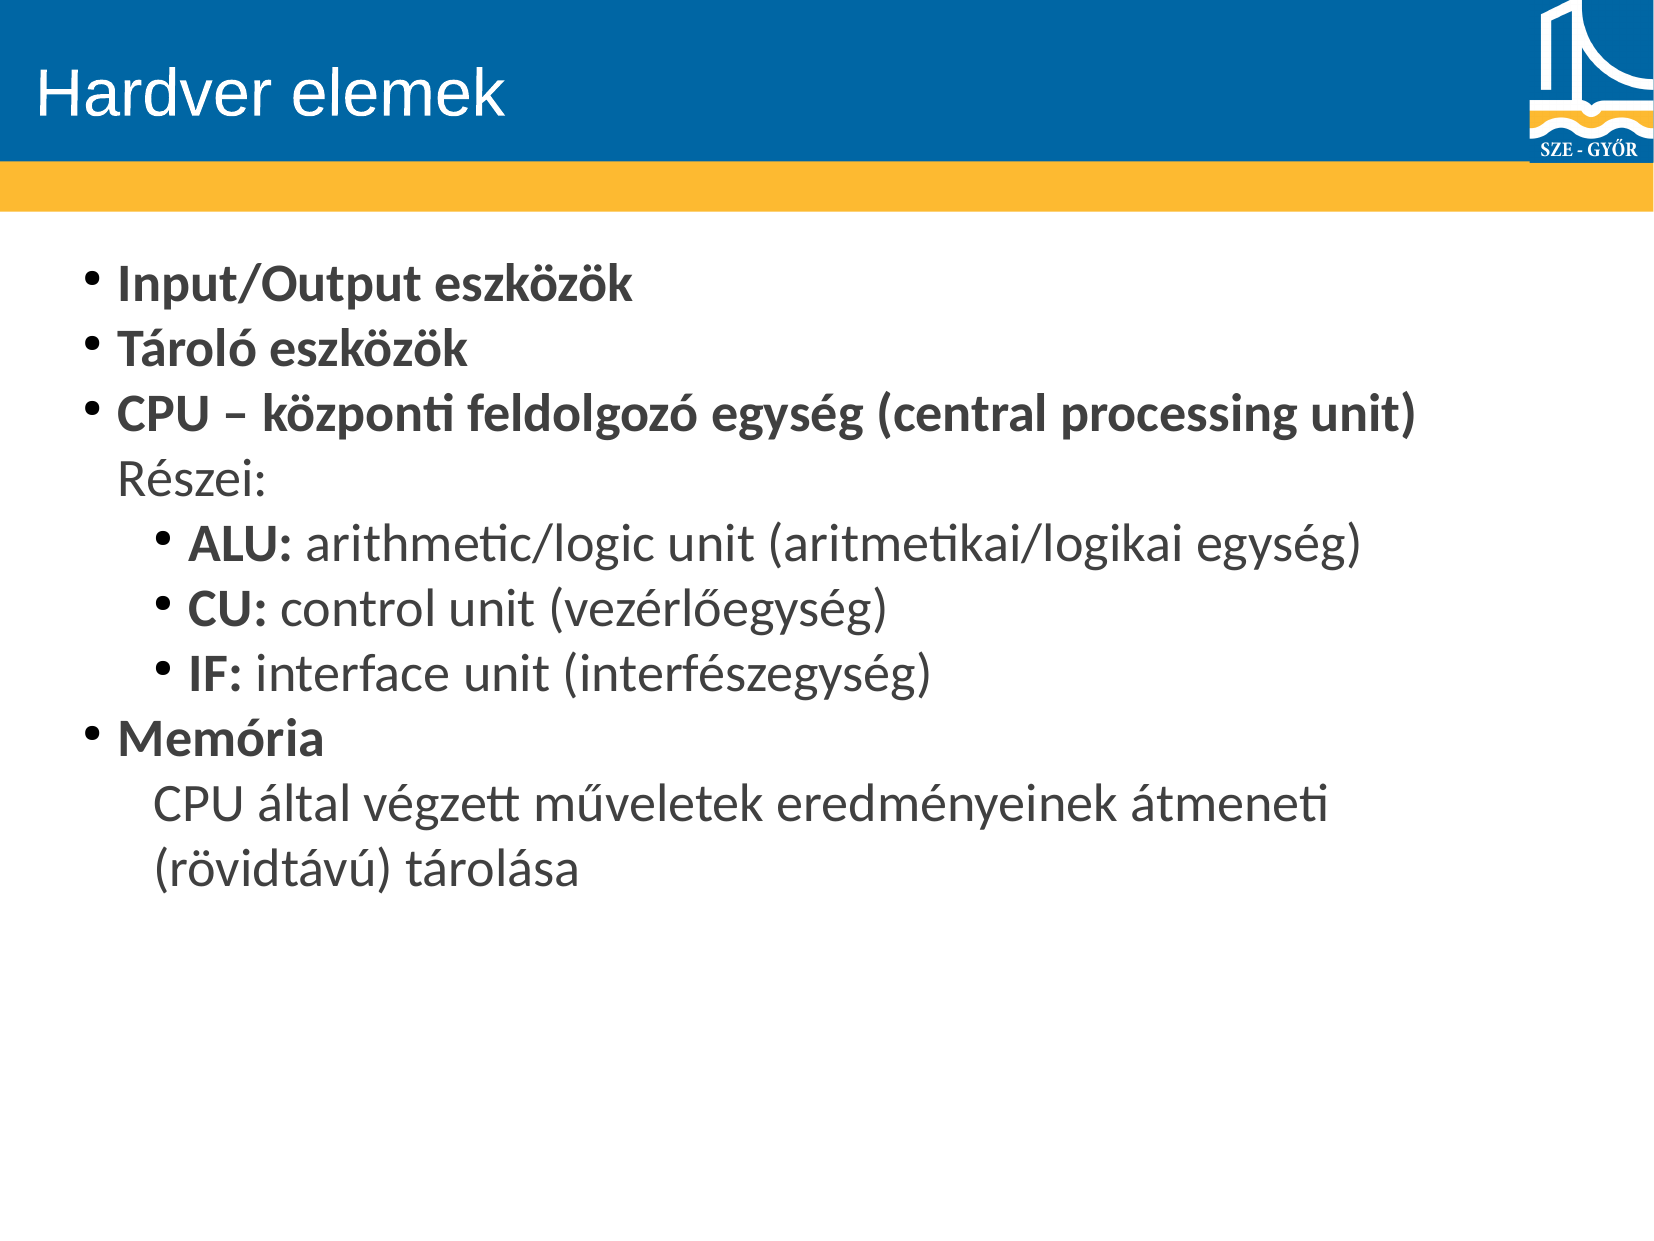

Hardver elemek
Input/Output eszközök
Tároló eszközök
CPU – központi feldolgozó egység (central processing unit)
Részei:
ALU: arithmetic/logic unit (aritmetikai/logikai egység)
CU: control unit (vezérlőegység)
IF: interface unit (interfészegység)
Memória
CPU által végzett műveletek eredményeinek átmeneti (rövidtávú) tárolása